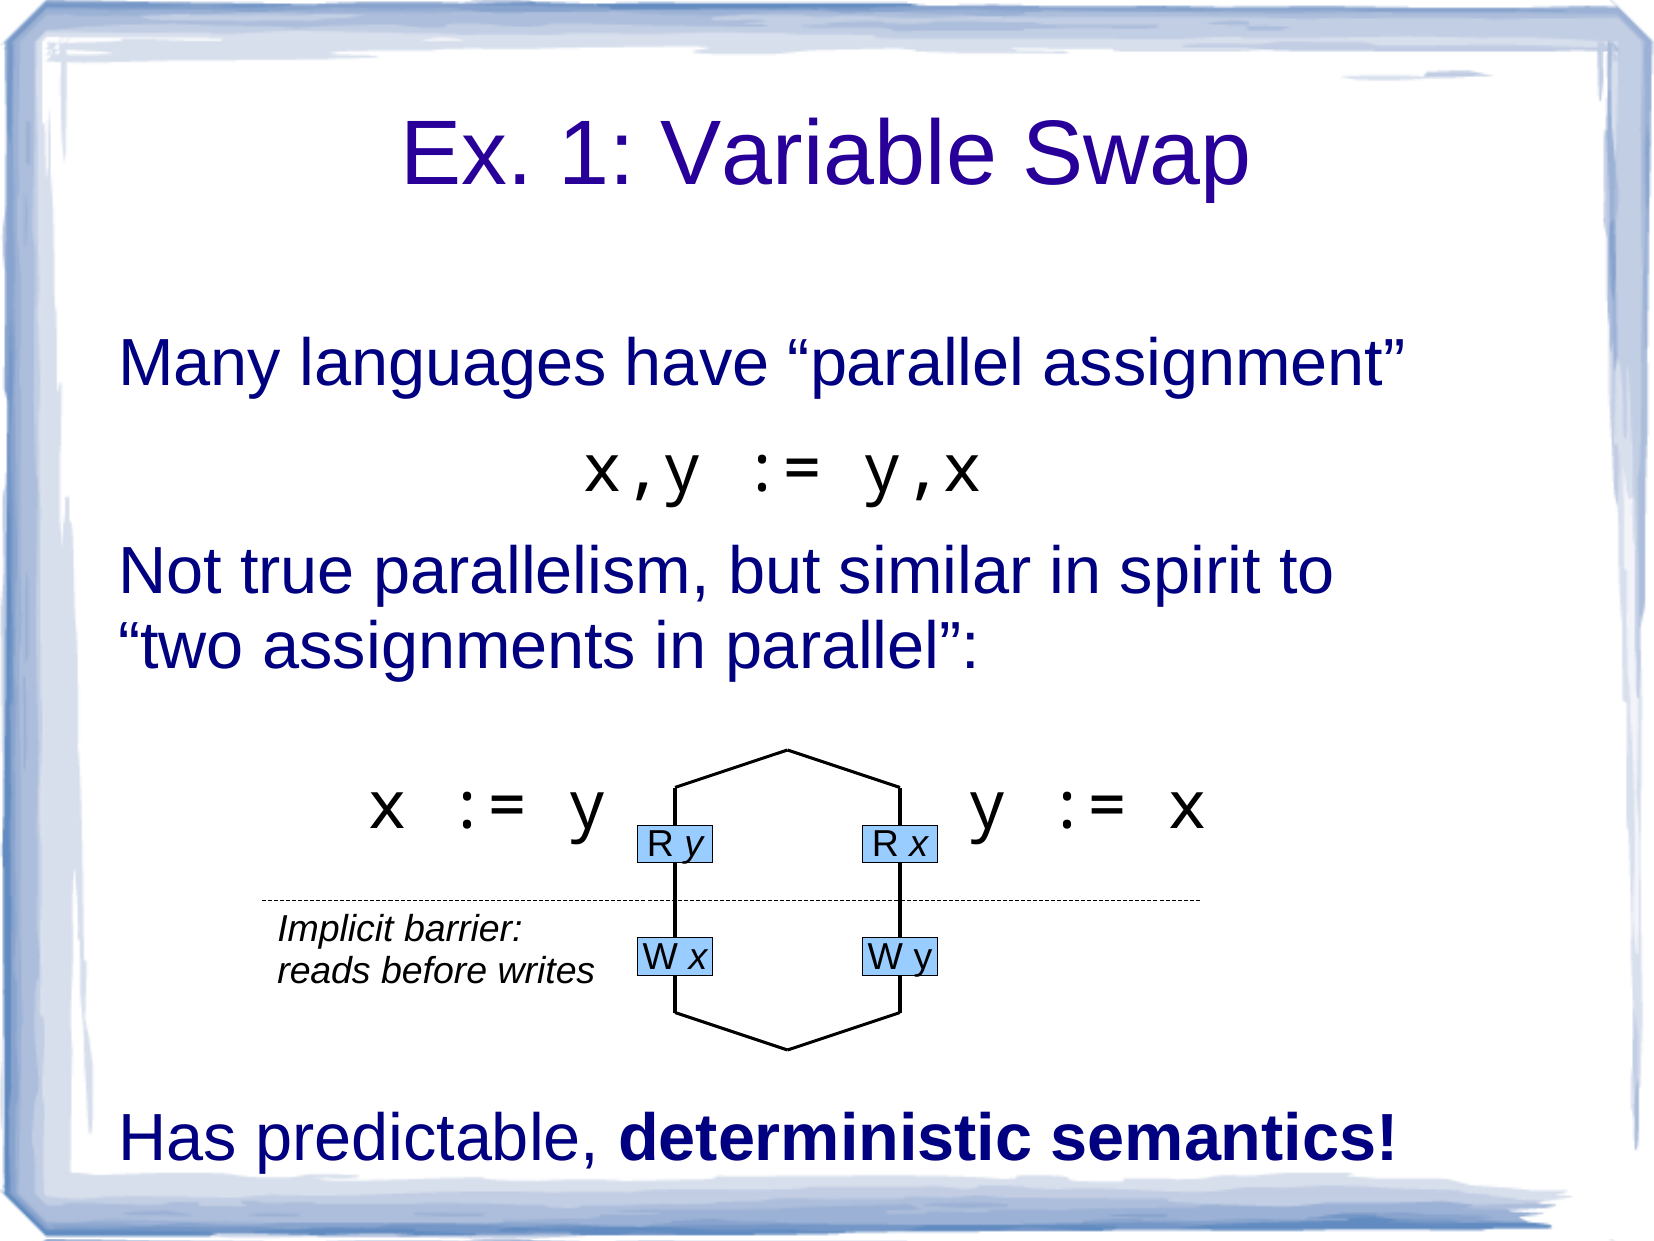

# Ex. 1: Variable Swap
Many languages have “parallel assignment”
Not true parallelism, but similar in spirit to
“two assignments in parallel”:
Has predictable, deterministic semantics!
x,y := y,x
x := y
y := x
R y
R x
W x
W y
Implicit barrier:
reads before writes